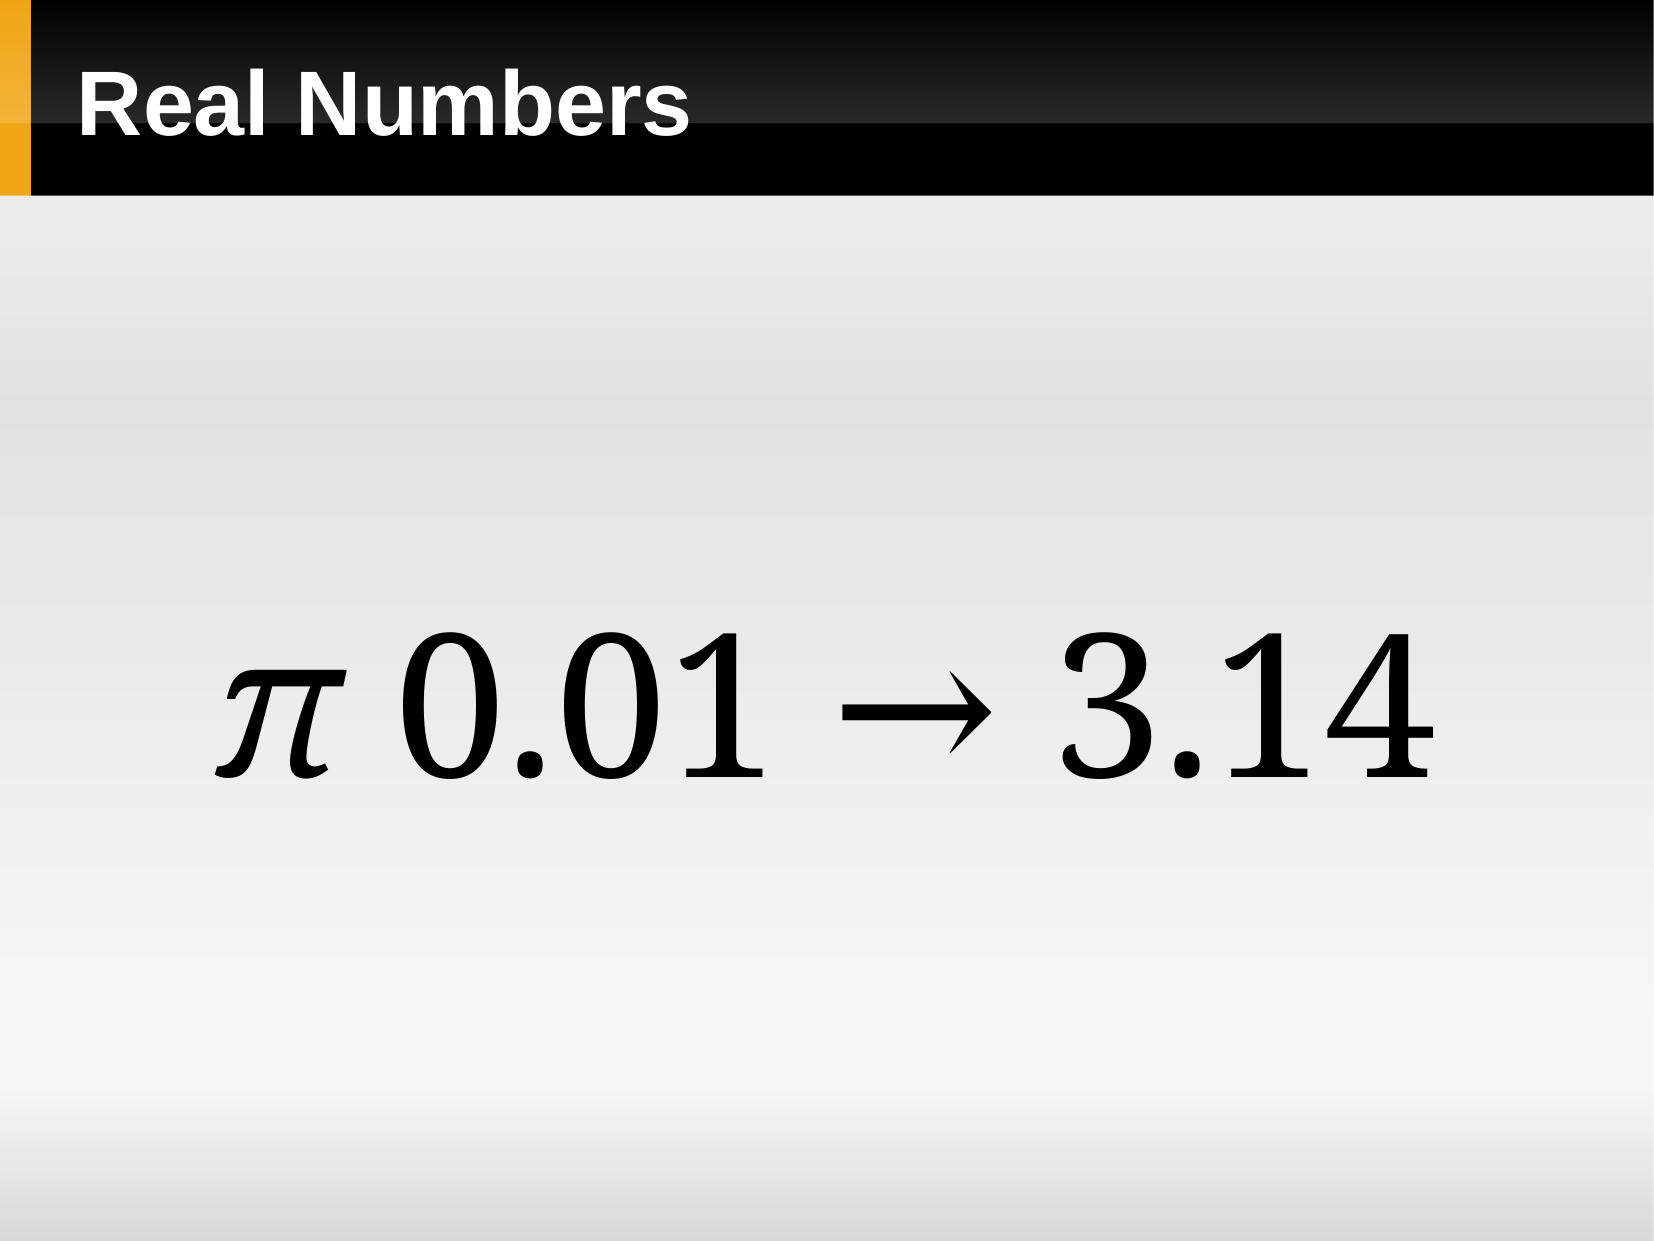

# Real Numbers
π 0.01 → 3.14